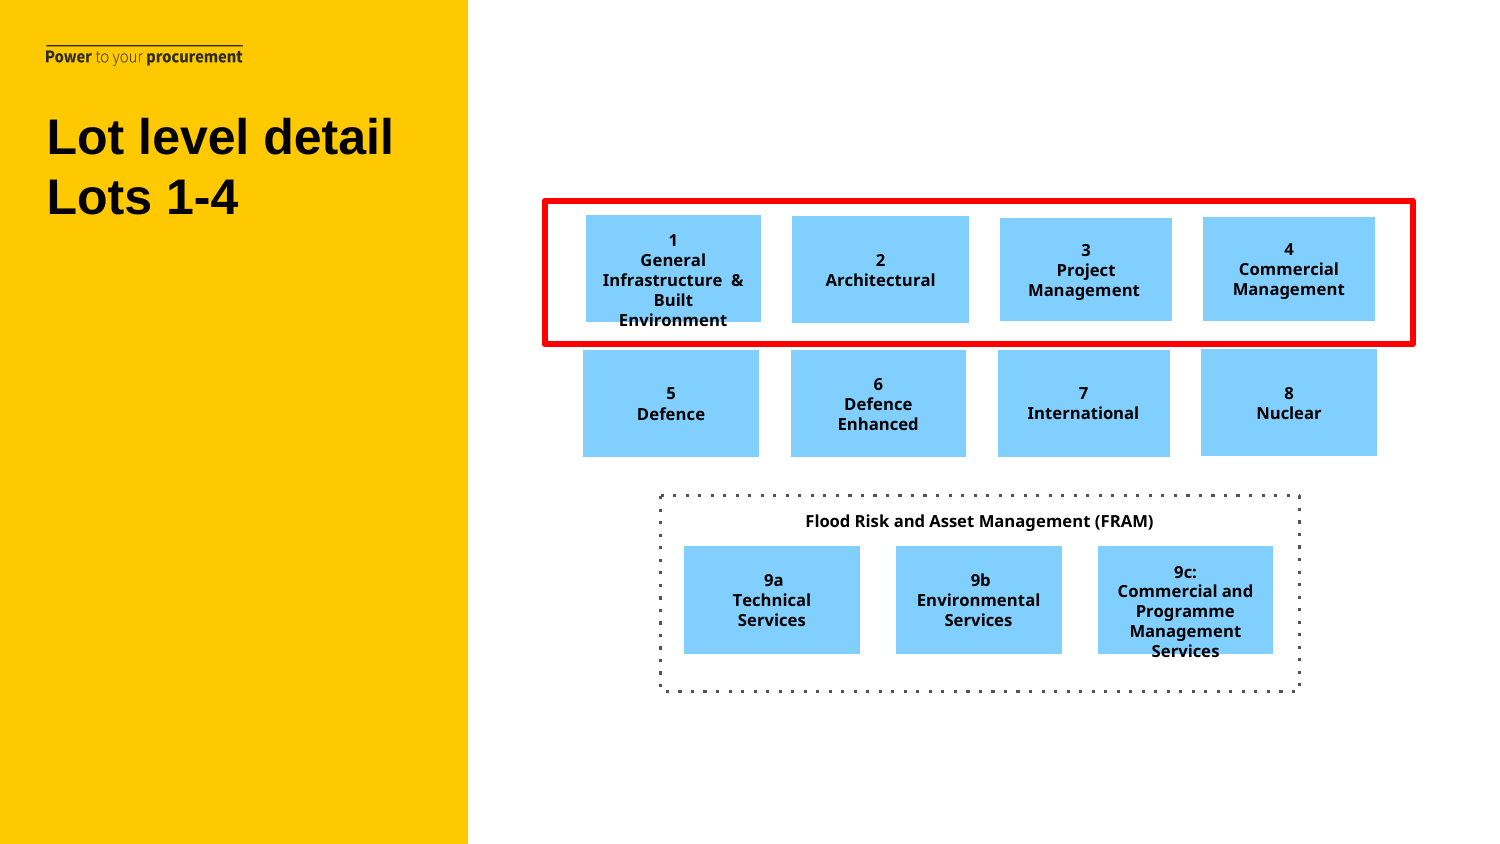

# Lot level detail
Lots 1-4
1
General Infrastructure & Built Environment
2
Architectural
4
Commercial Management
3
Project Management
8
Nuclear
7
International
5
Defence
6
Defence Enhanced
Flood Risk and Asset Management (FRAM)
 9b Environmental Services
 9a
Technical Services
9c:
Commercial and Programme Management Services